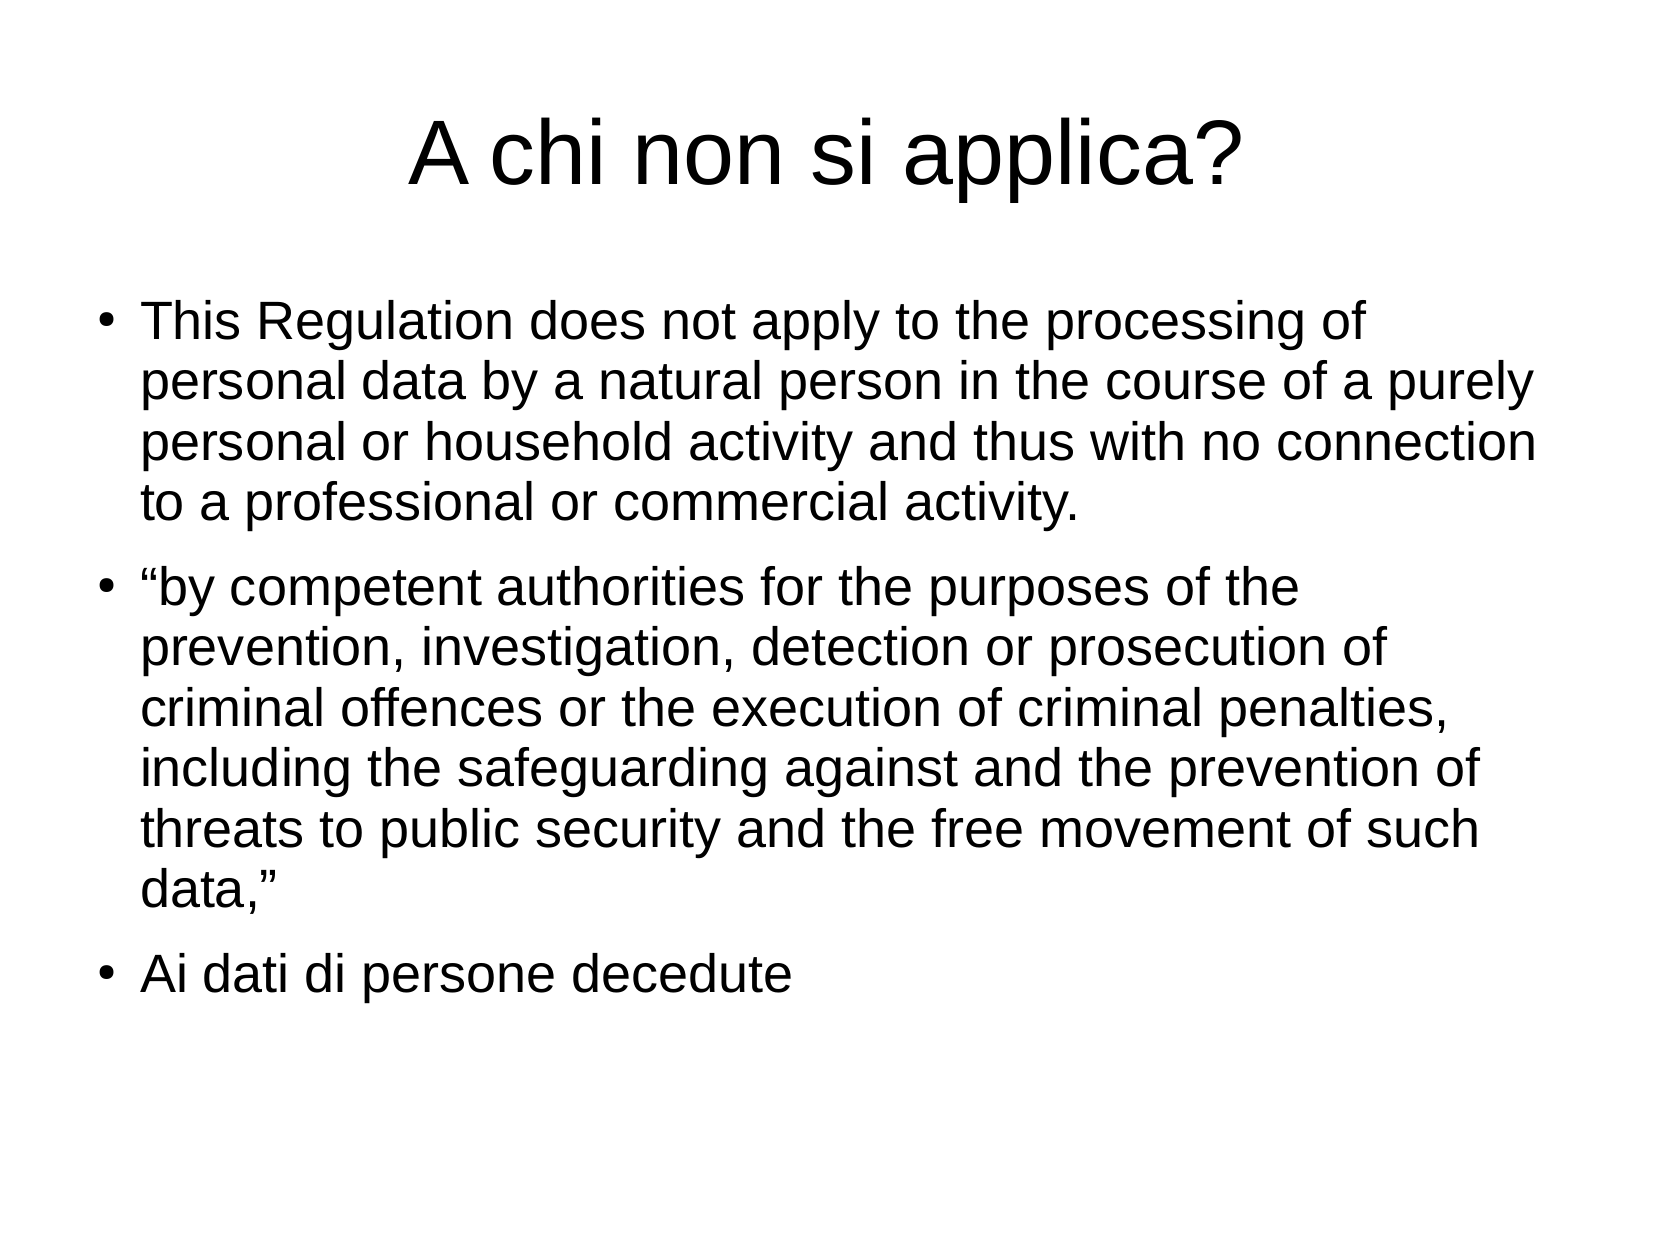

# A chi non si applica?
This Regulation does not apply to the processing of personal data by a natural person in the course of a purely personal or household activity and thus with no connection to a professional or commercial activity.
“by competent authorities for the purposes of the prevention, investigation, detection or prosecution of criminal offences or the execution of criminal penalties, including the safeguarding against and the prevention of threats to public security and the free movement of such data,”
Ai dati di persone decedute